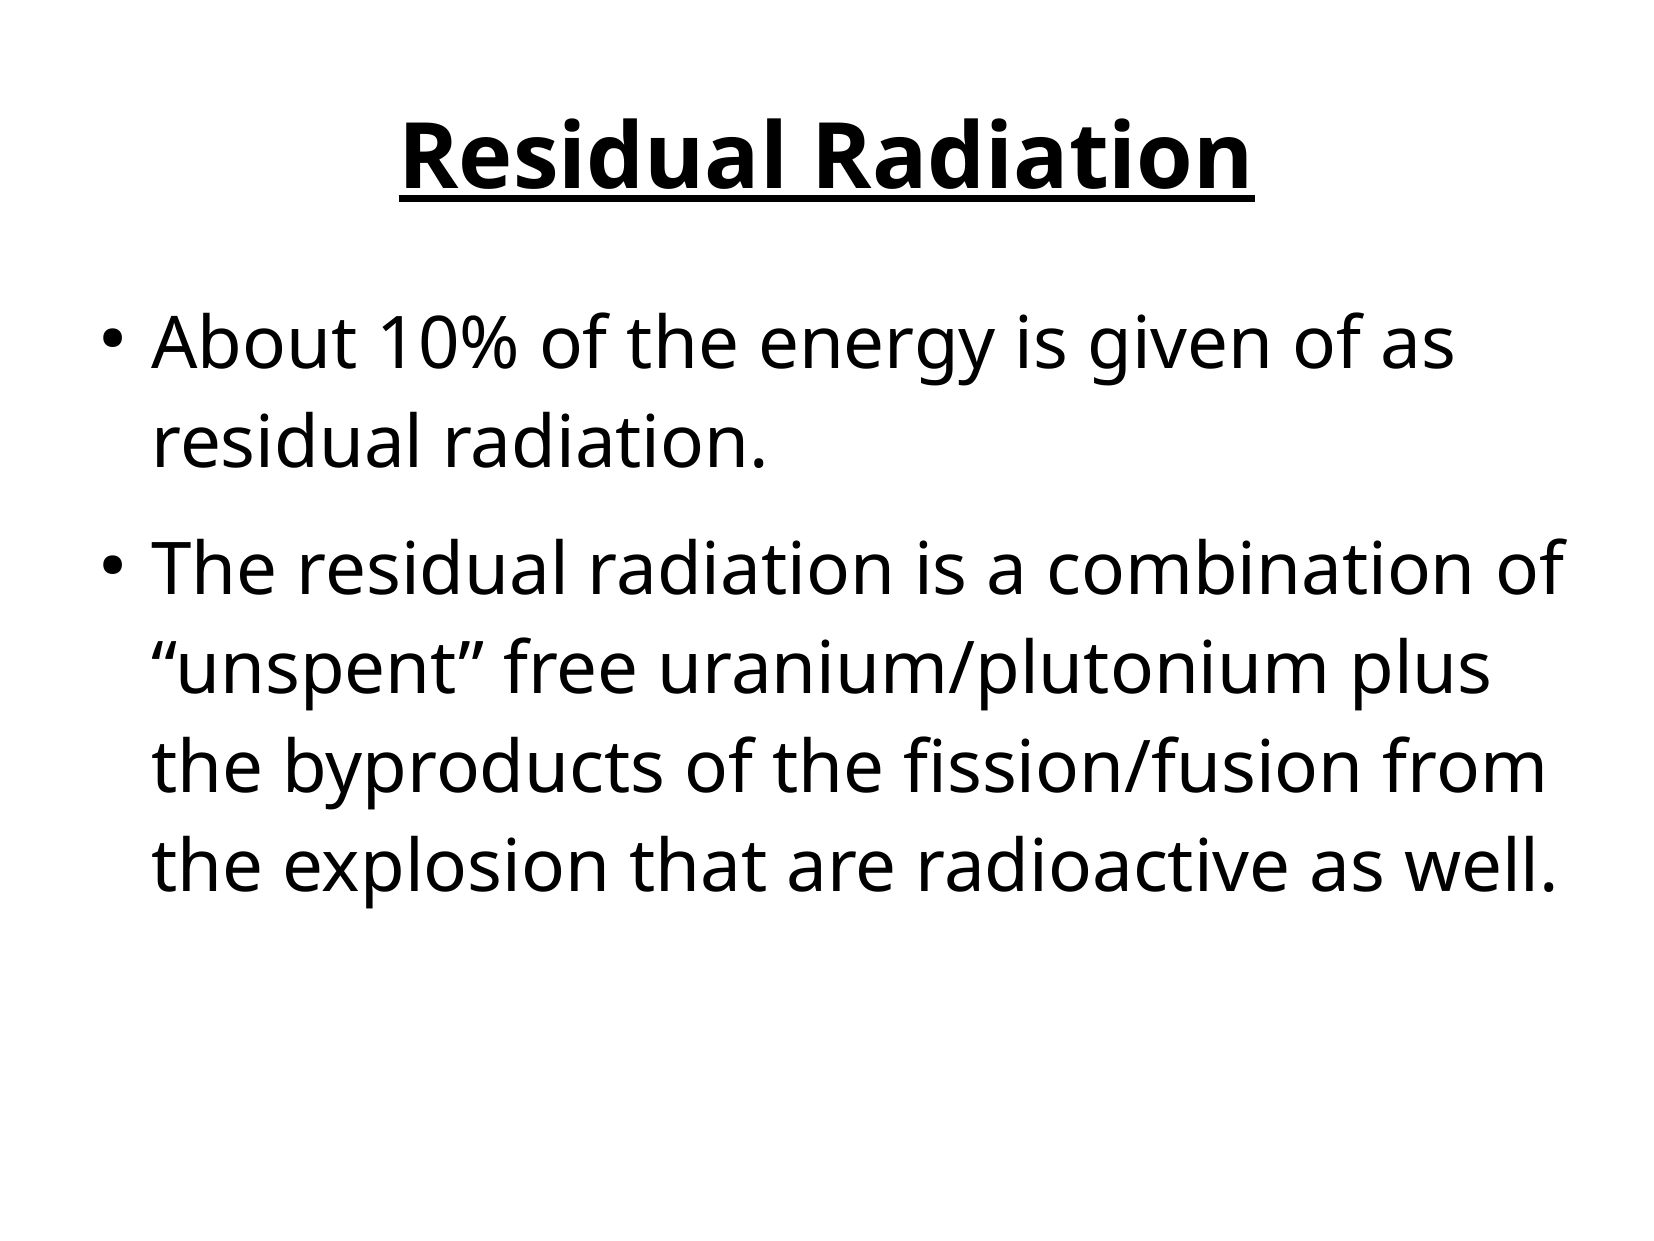

# Residual Radiation
About 10% of the energy is given of as residual radiation.
The residual radiation is a combination of “unspent” free uranium/plutonium plus the byproducts of the fission/fusion from the explosion that are radioactive as well.